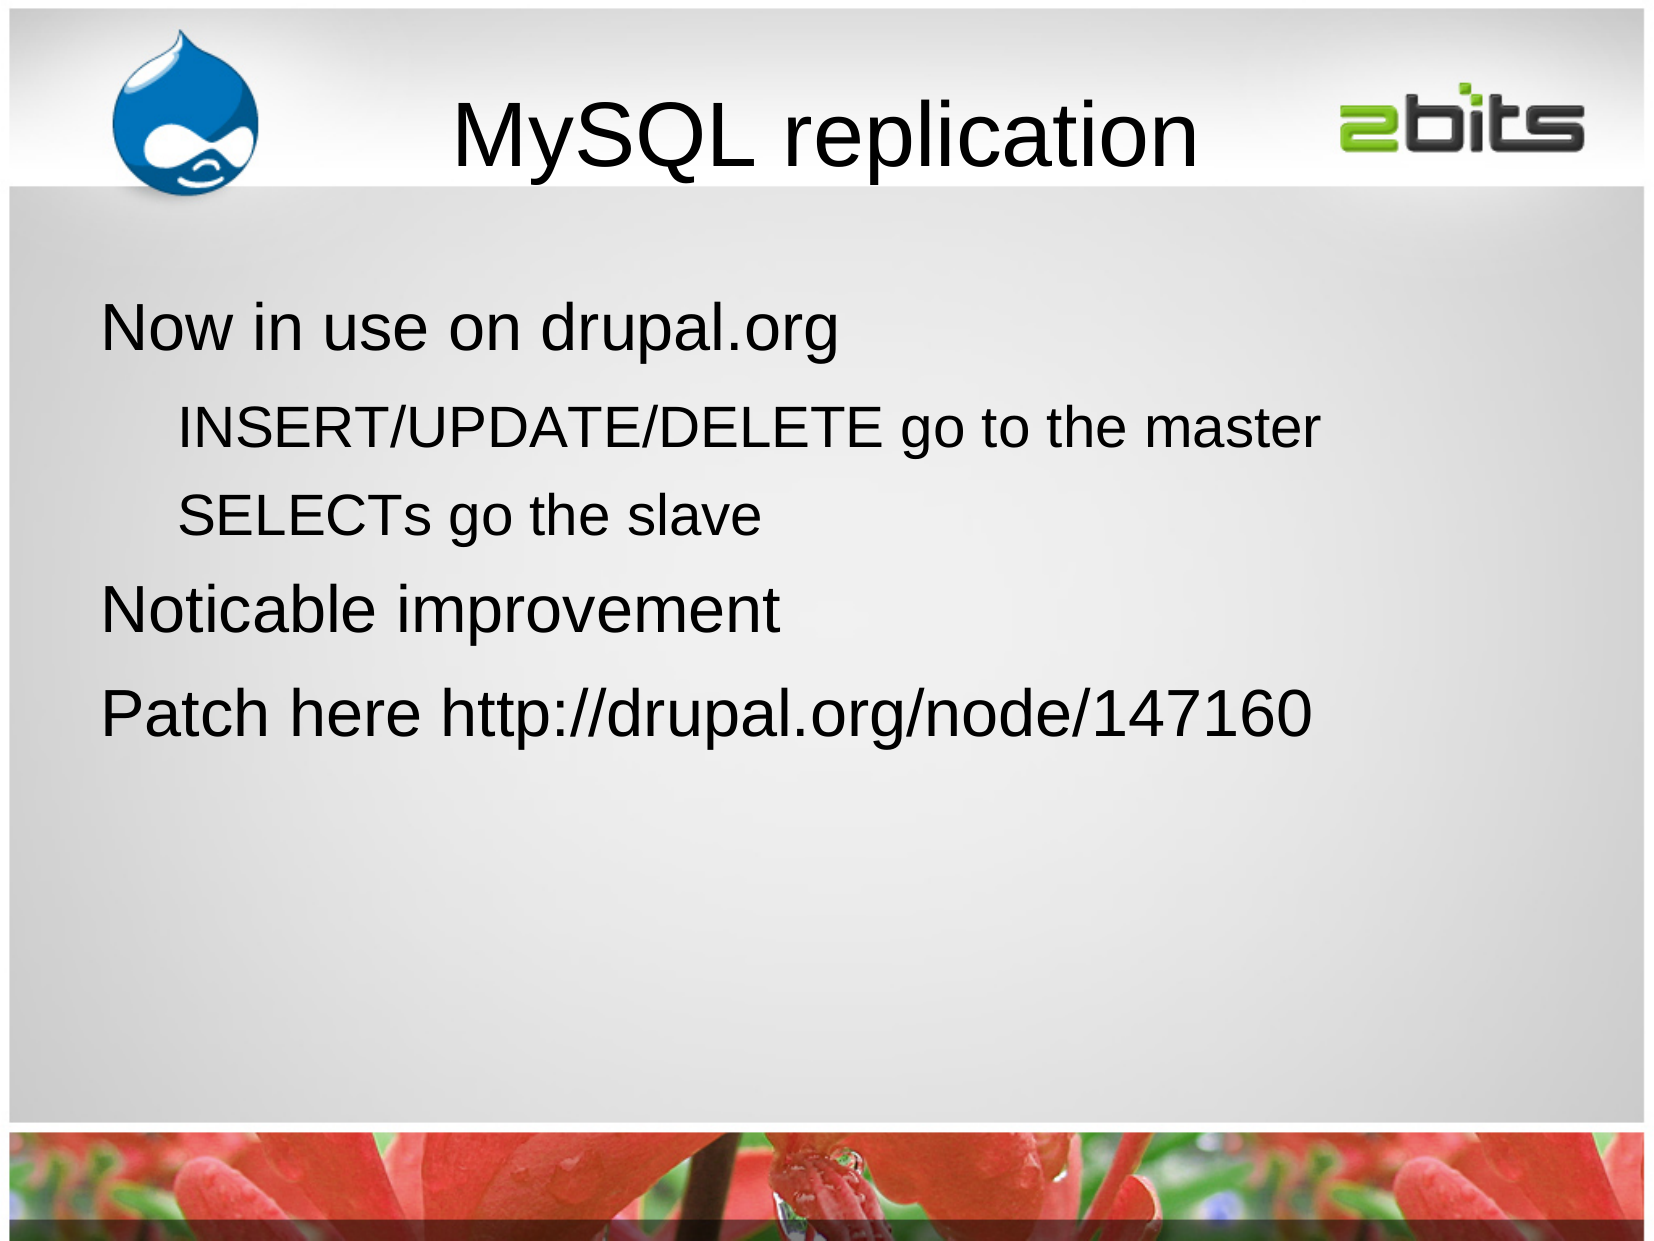

# MySQL replication
Now in use on drupal.org
INSERT/UPDATE/DELETE go to the master
SELECTs go the slave
Noticable improvement
Patch here http://drupal.org/node/147160